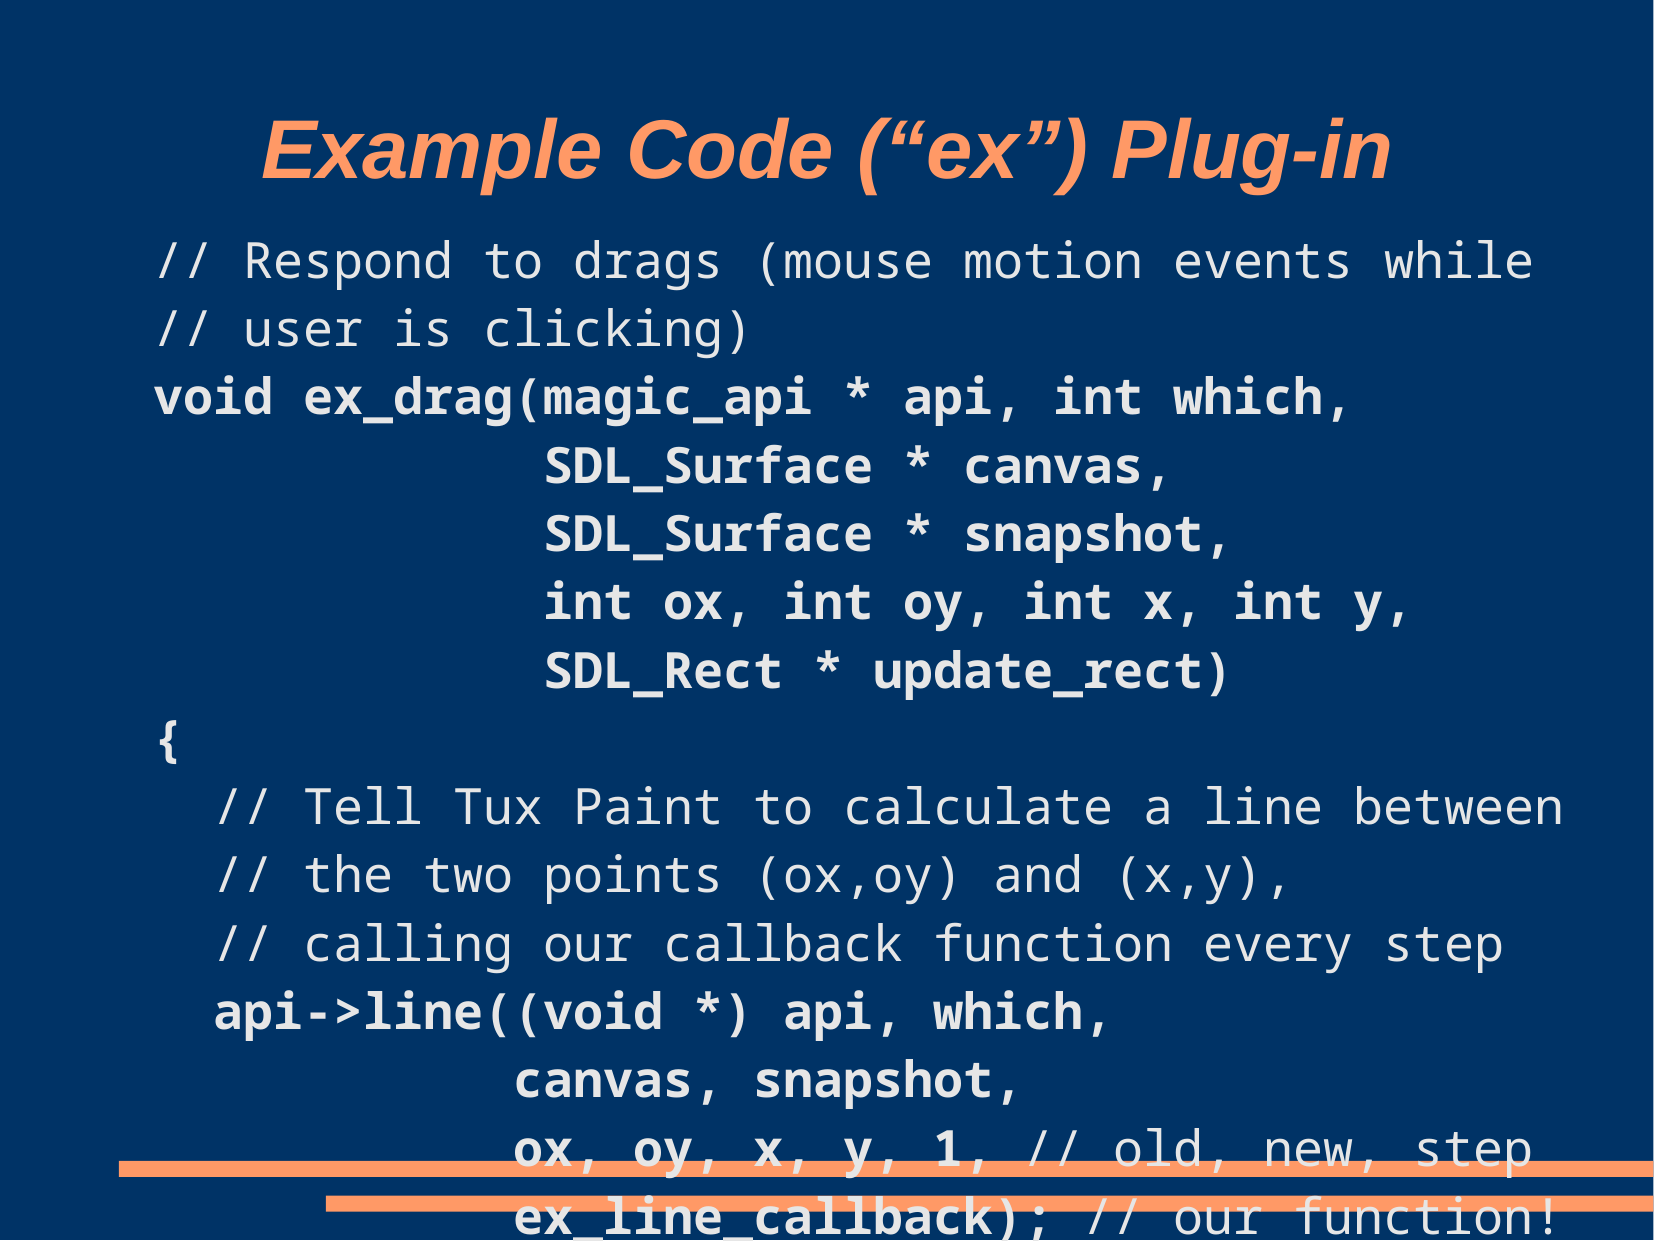

# Example Code (“ex”) Plug-in
// Respond to drags (mouse motion events while
// user is clicking)
void ex_drag(magic_api * api, int which,
 SDL_Surface * canvas,
 SDL_Surface * snapshot,
 int ox, int oy, int x, int y,
 SDL_Rect * update_rect)
{
 // Tell Tux Paint to calculate a line between
 // the two points (ox,oy) and (x,y),
 // calling our callback function every step
 api->line((void *) api, which,
 canvas, snapshot,
 ox, oy, x, y, 1, // old, new, step
 ex_line_callback); // our function!
 // there's more...